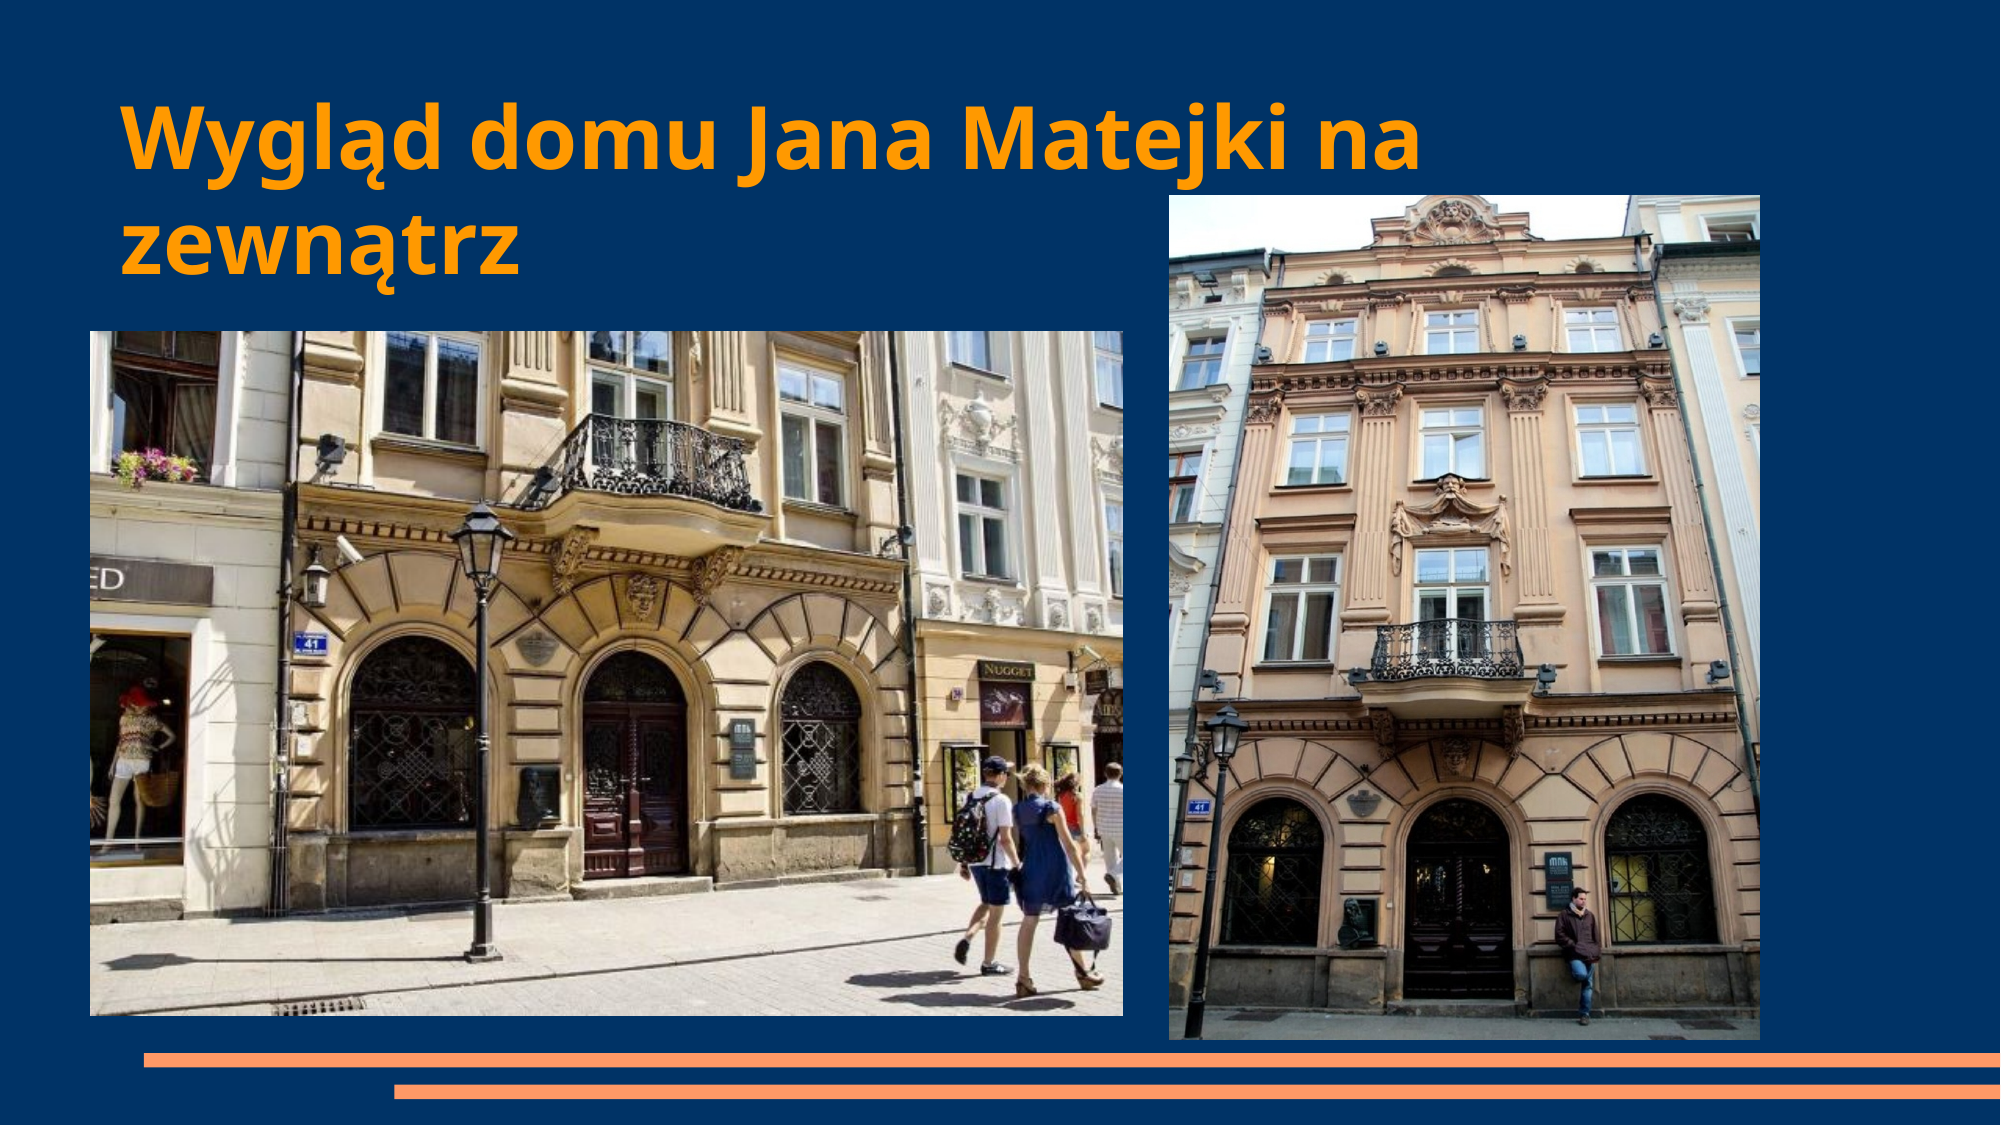

# Wygląd domu Jana Matejki na zewnątrz